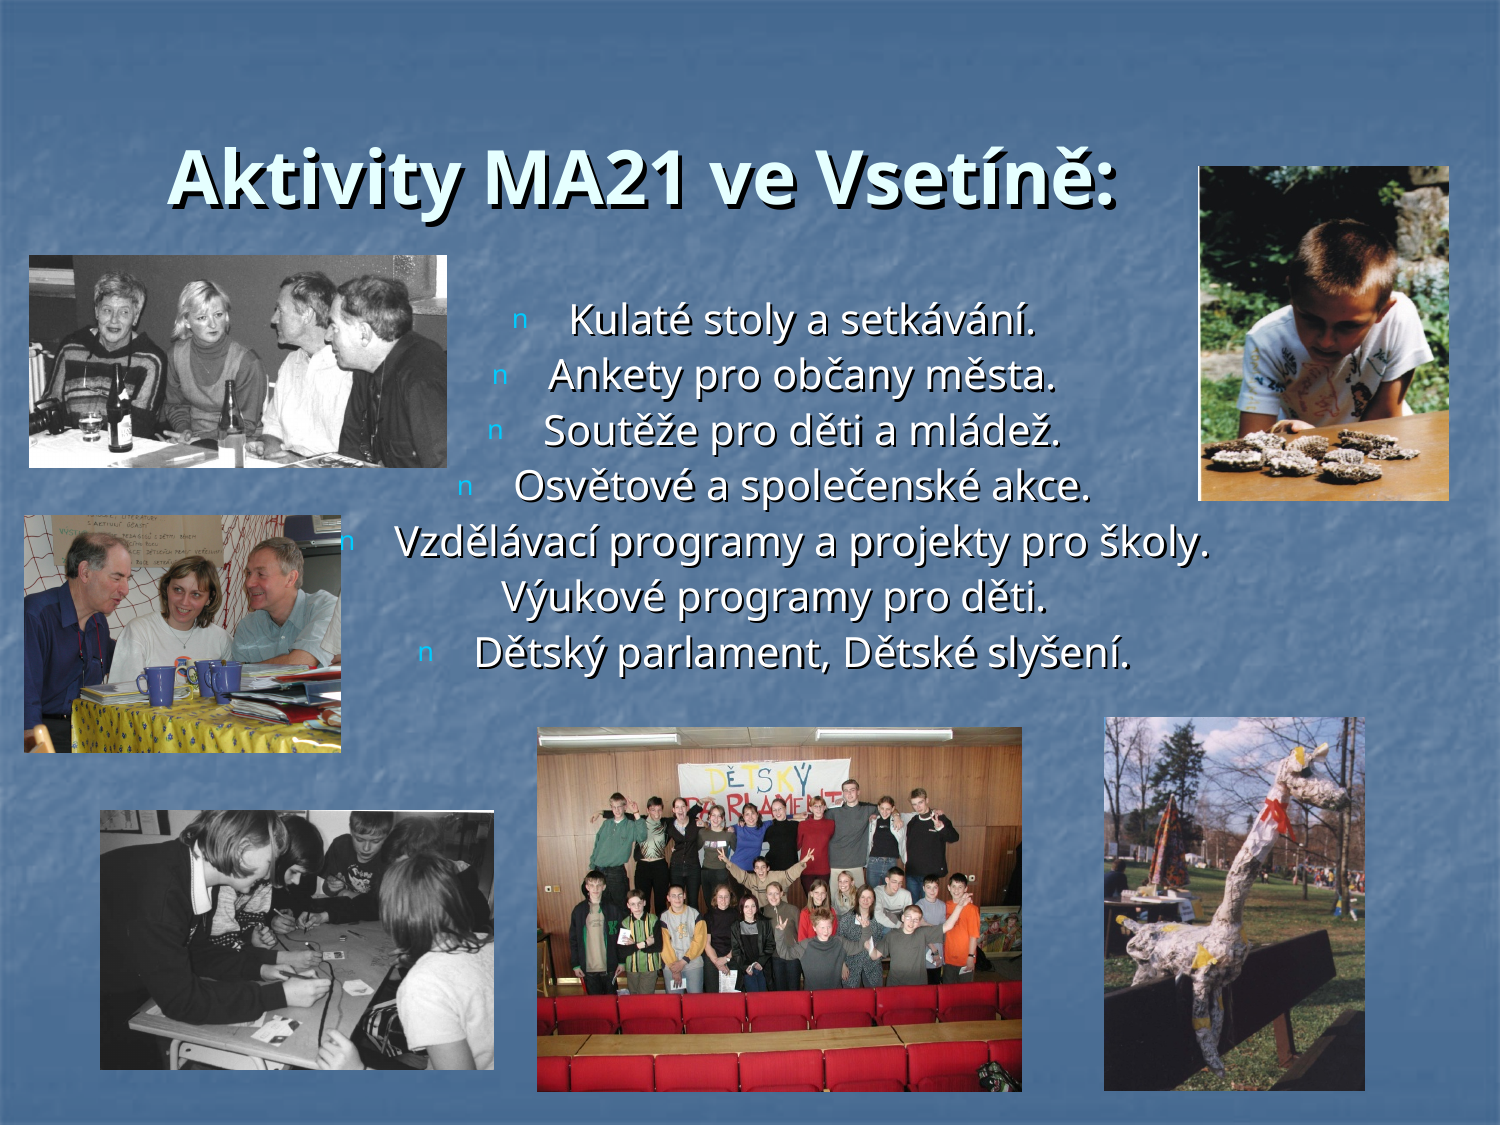

# Aktivity MA21 ve Vsetíně:
Kulaté stoly a setkávání.
Ankety pro občany města.
Soutěže pro děti a mládež.
Osvětové a společenské akce.
Vzdělávací programy a projekty pro školy.
Výukové programy pro děti.
Dětský parlament, Dětské slyšení.